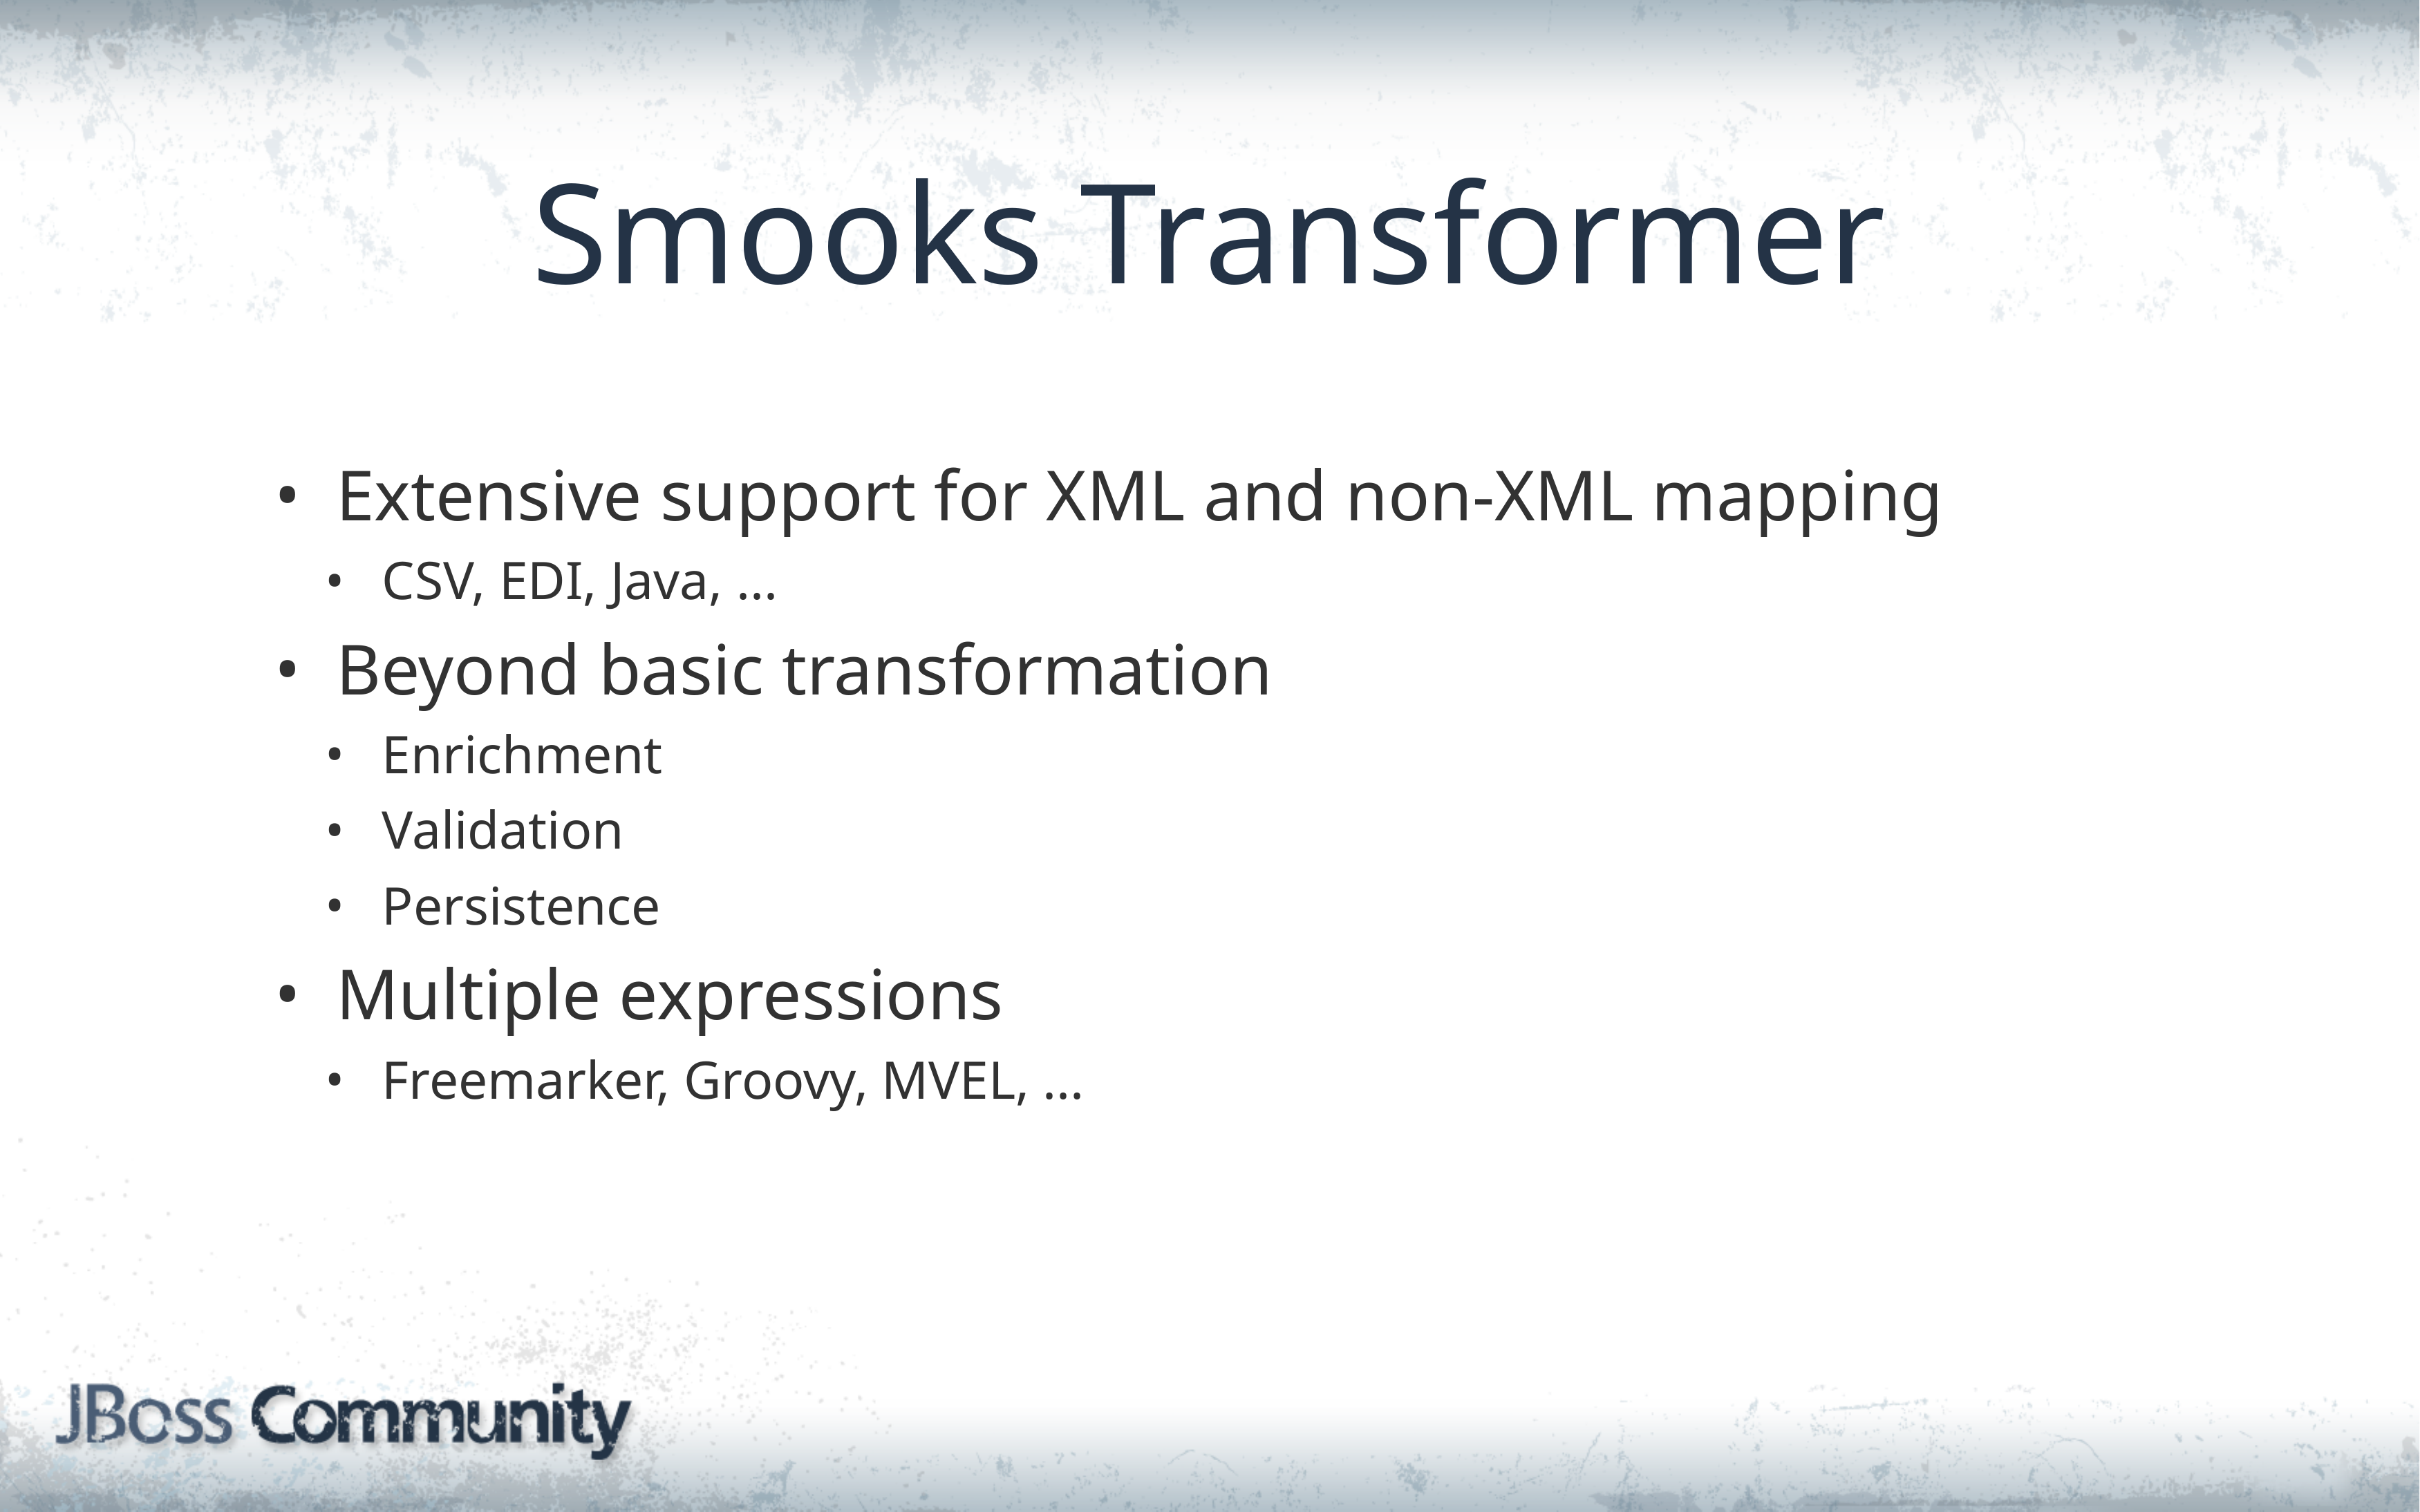

# Smooks Transformer
 Extensive support for XML and non-XML mapping
 CSV, EDI, Java, ...
 Beyond basic transformation
 Enrichment
 Validation
 Persistence
 Multiple expressions
 Freemarker, Groovy, MVEL, ...